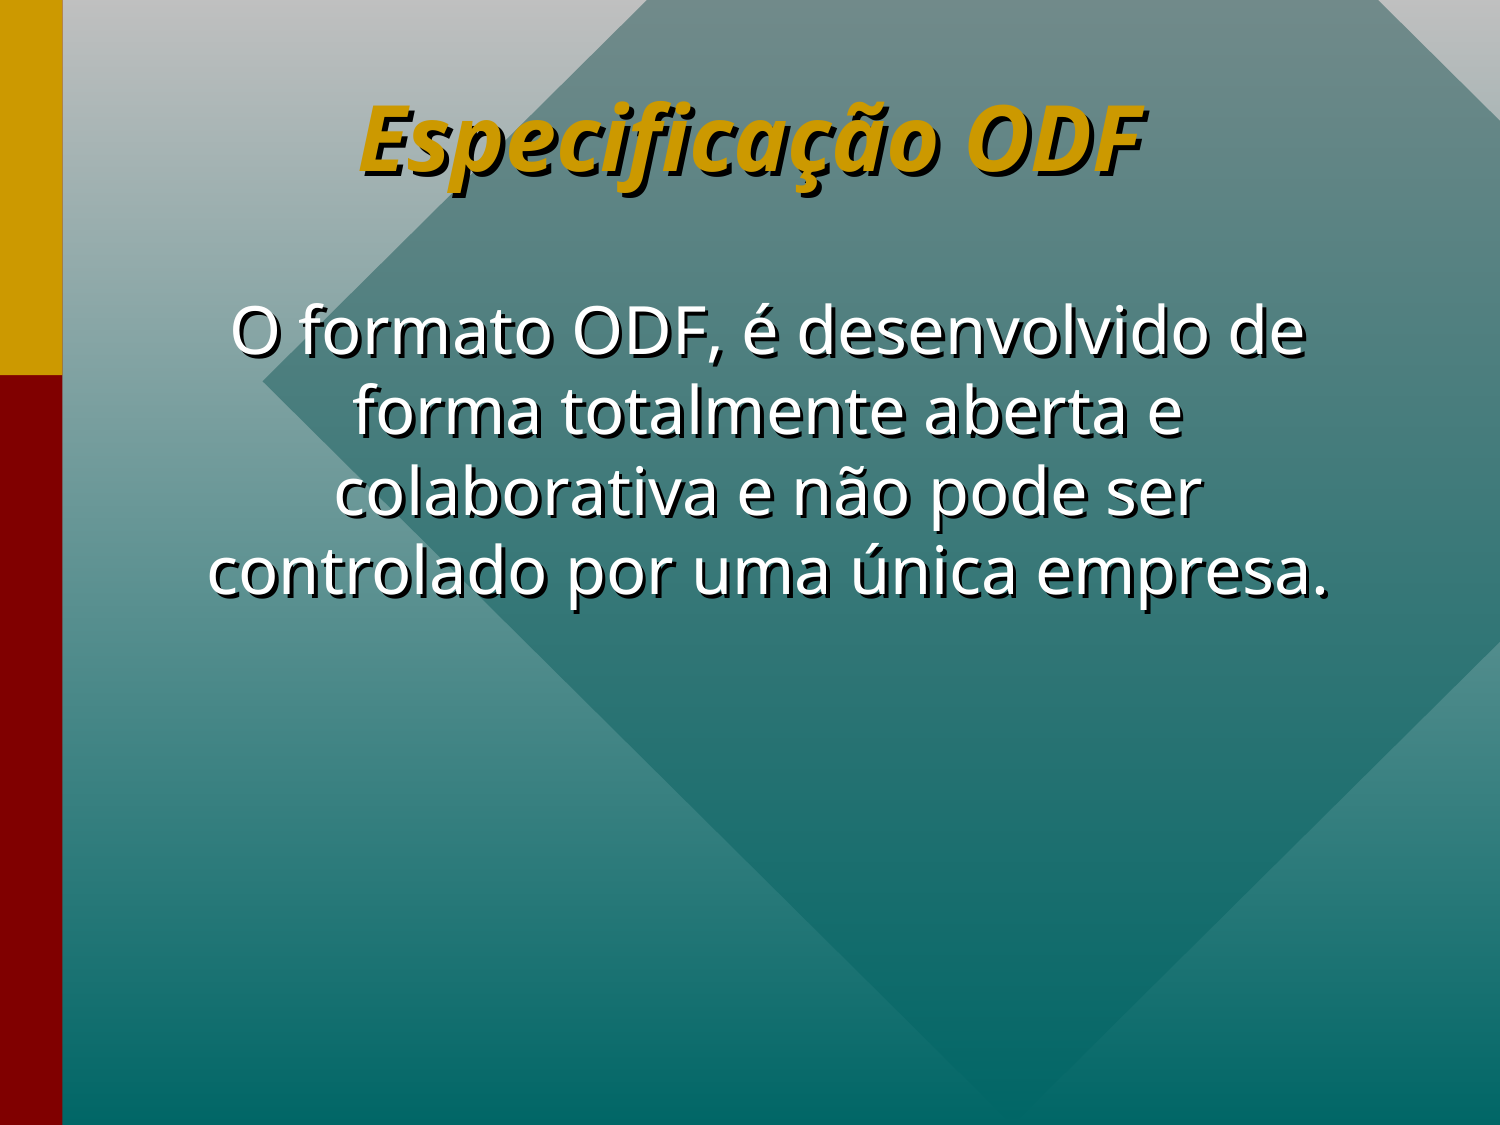

# Especificação ODF
O formato ODF, é desenvolvido de forma totalmente aberta e colaborativa e não pode ser controlado por uma única empresa.